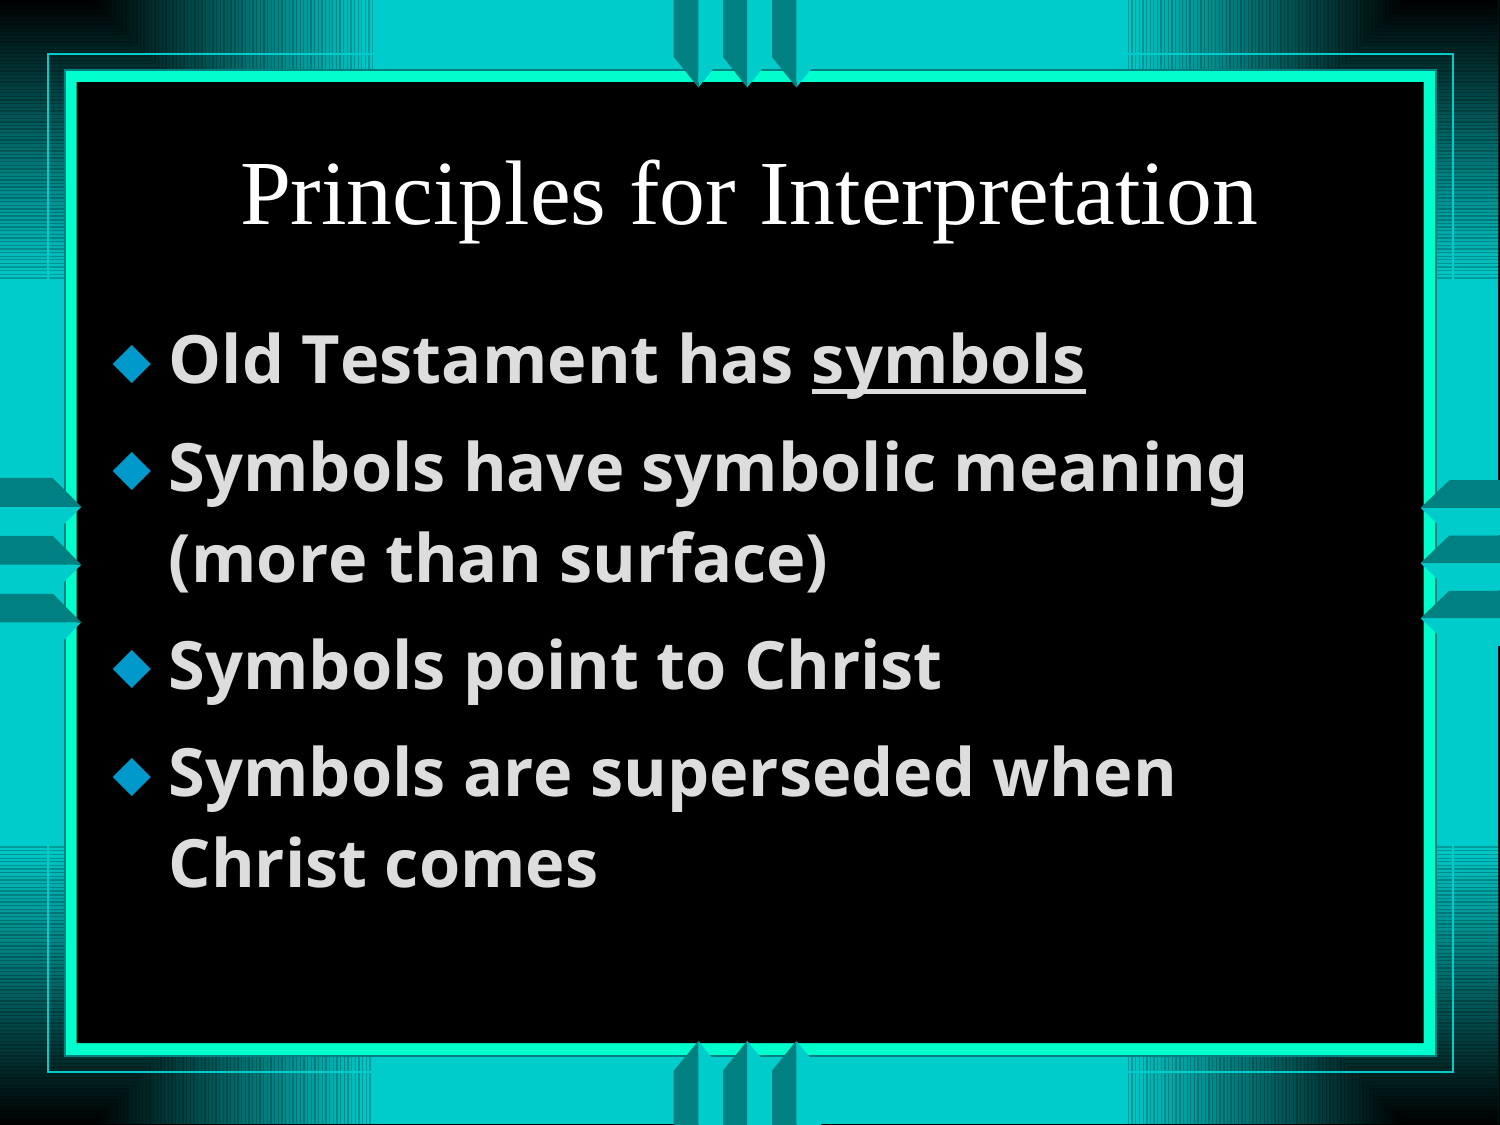

# Principles for Interpretation
Old Testament has symbols
Symbols have symbolic meaning (more than surface)
Symbols point to Christ
Symbols are superseded when Christ comes